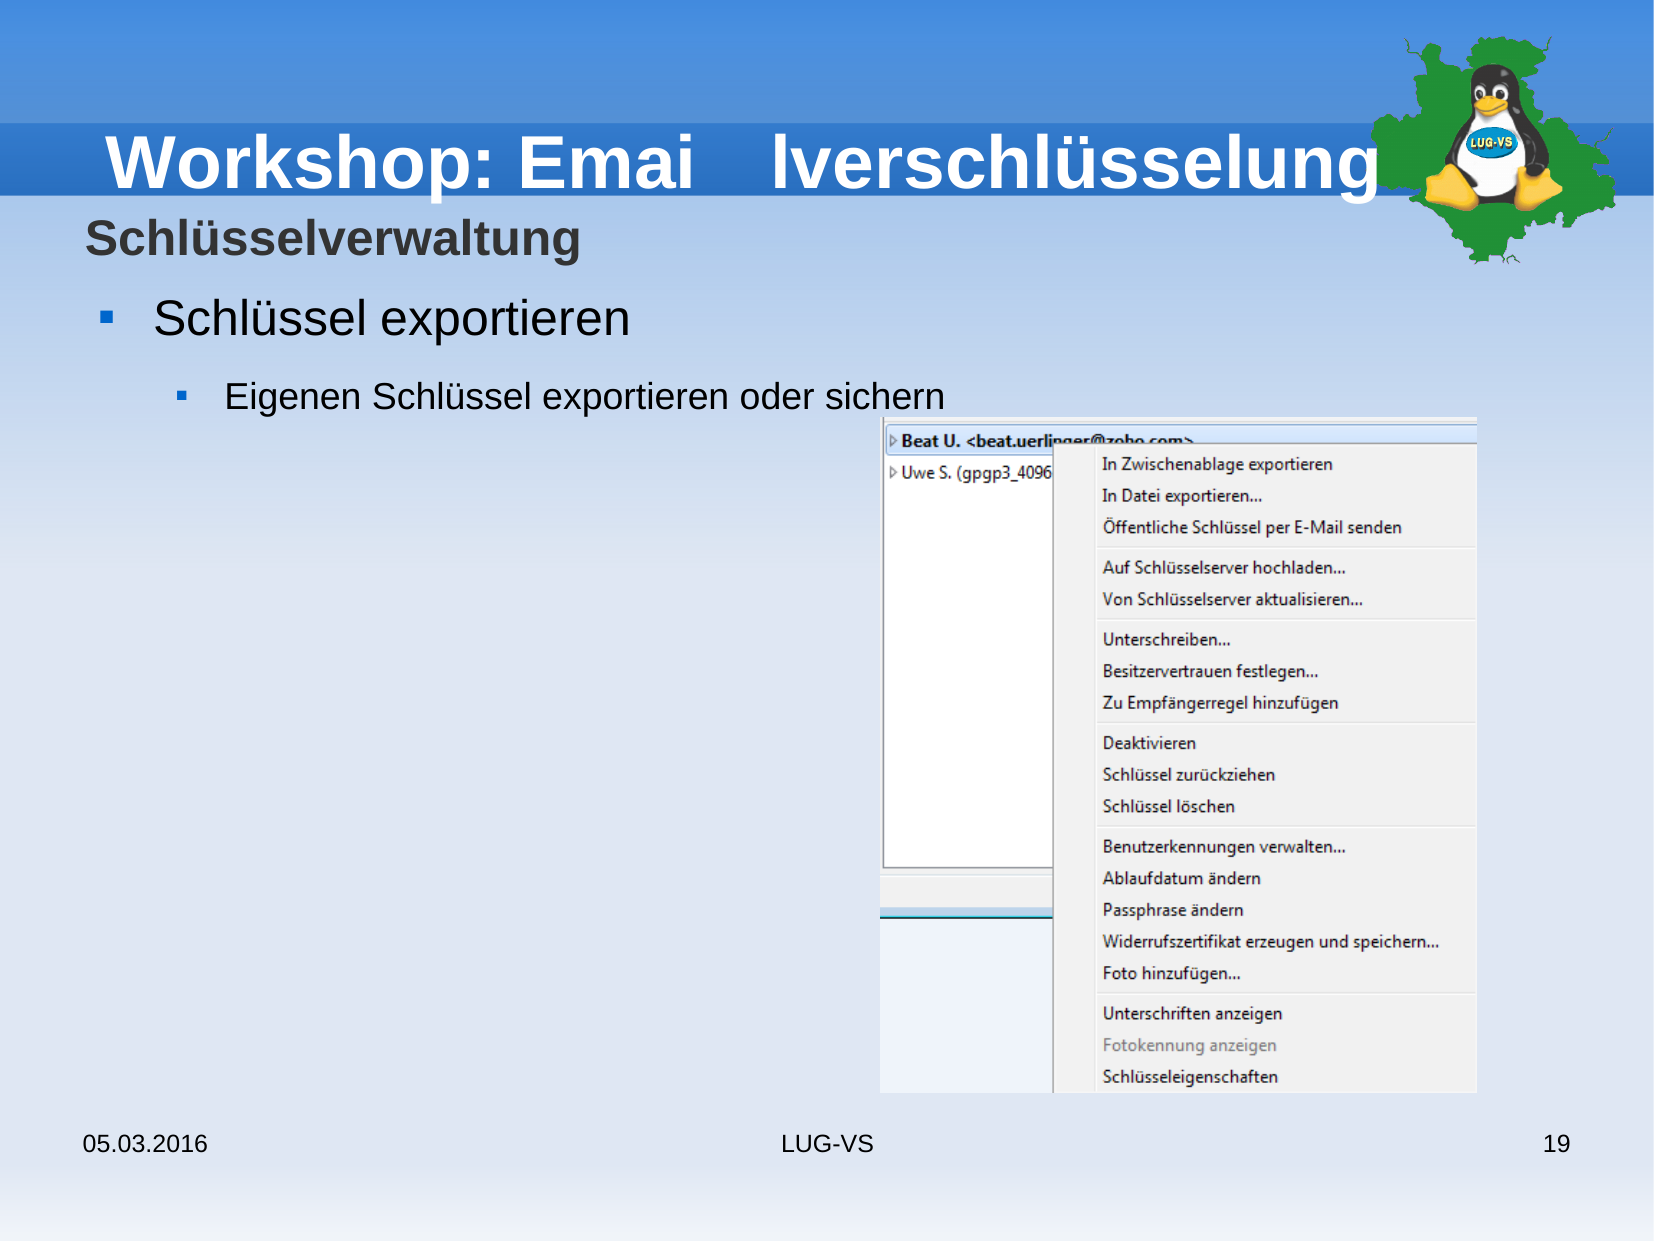

Workshop: Emai	lverschlüsselung
Schlüsselverwaltung
# Schlüssel exportieren
Eigenen Schlüssel exportieren oder sichern
05.03.2016
LUG-VS
19